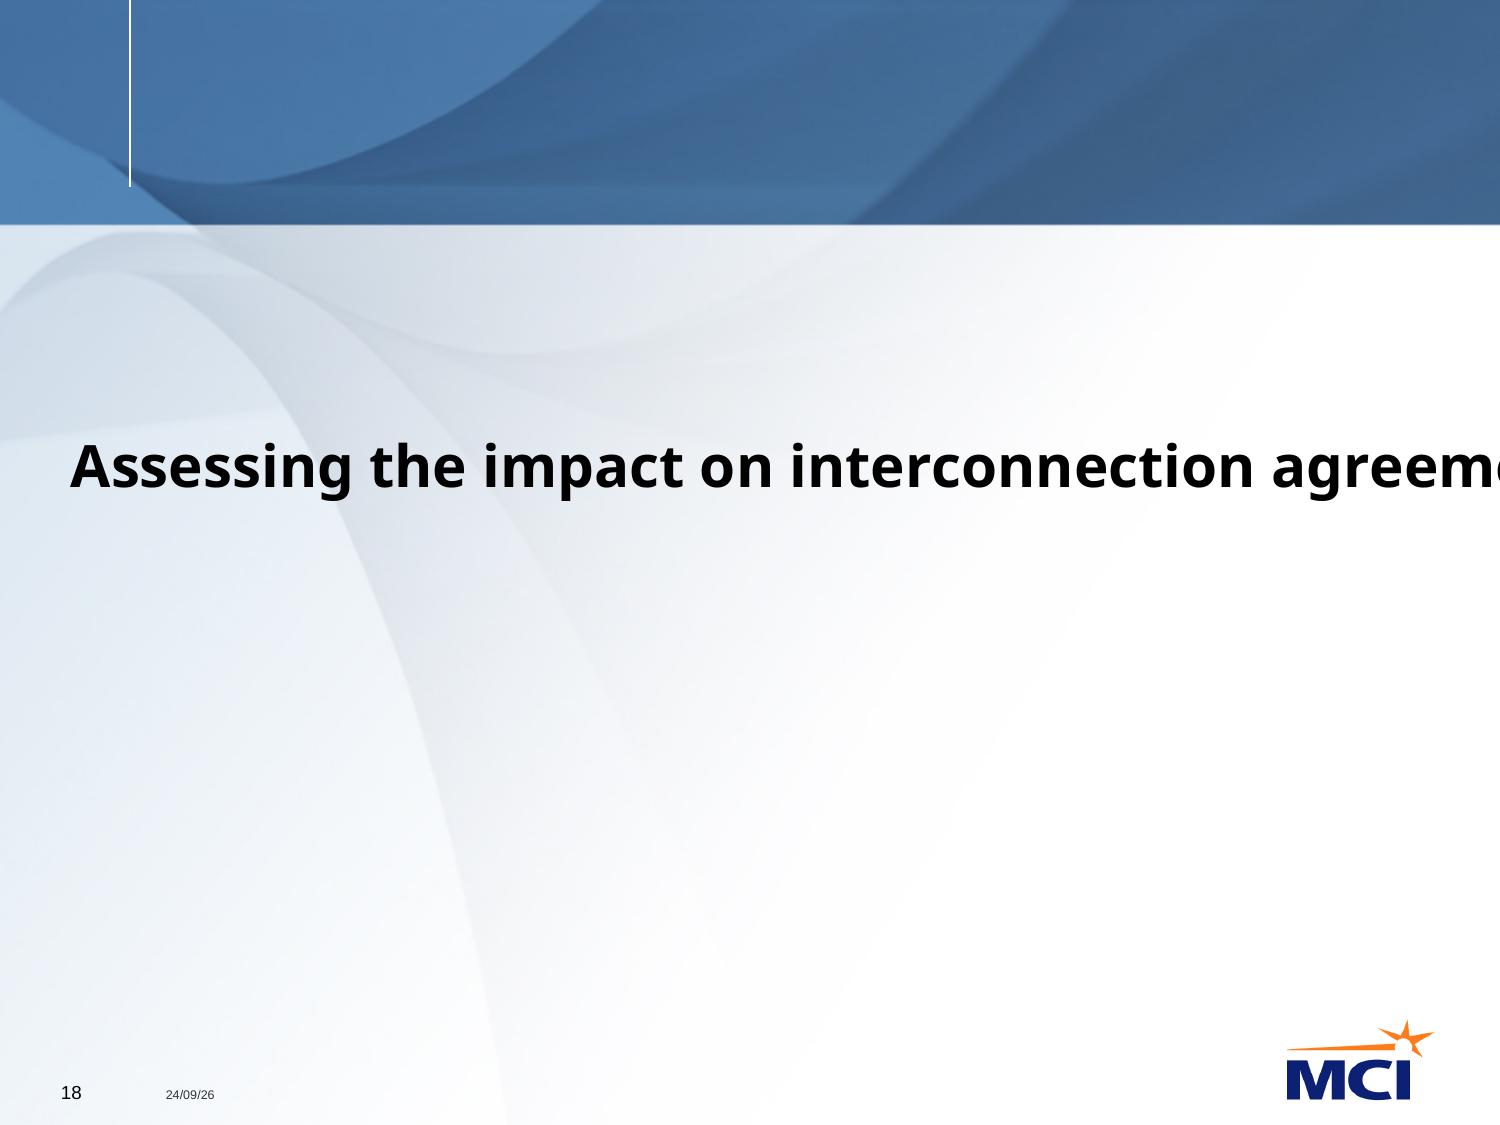

Assessing the impact on interconnection agreements when ENUM is applied